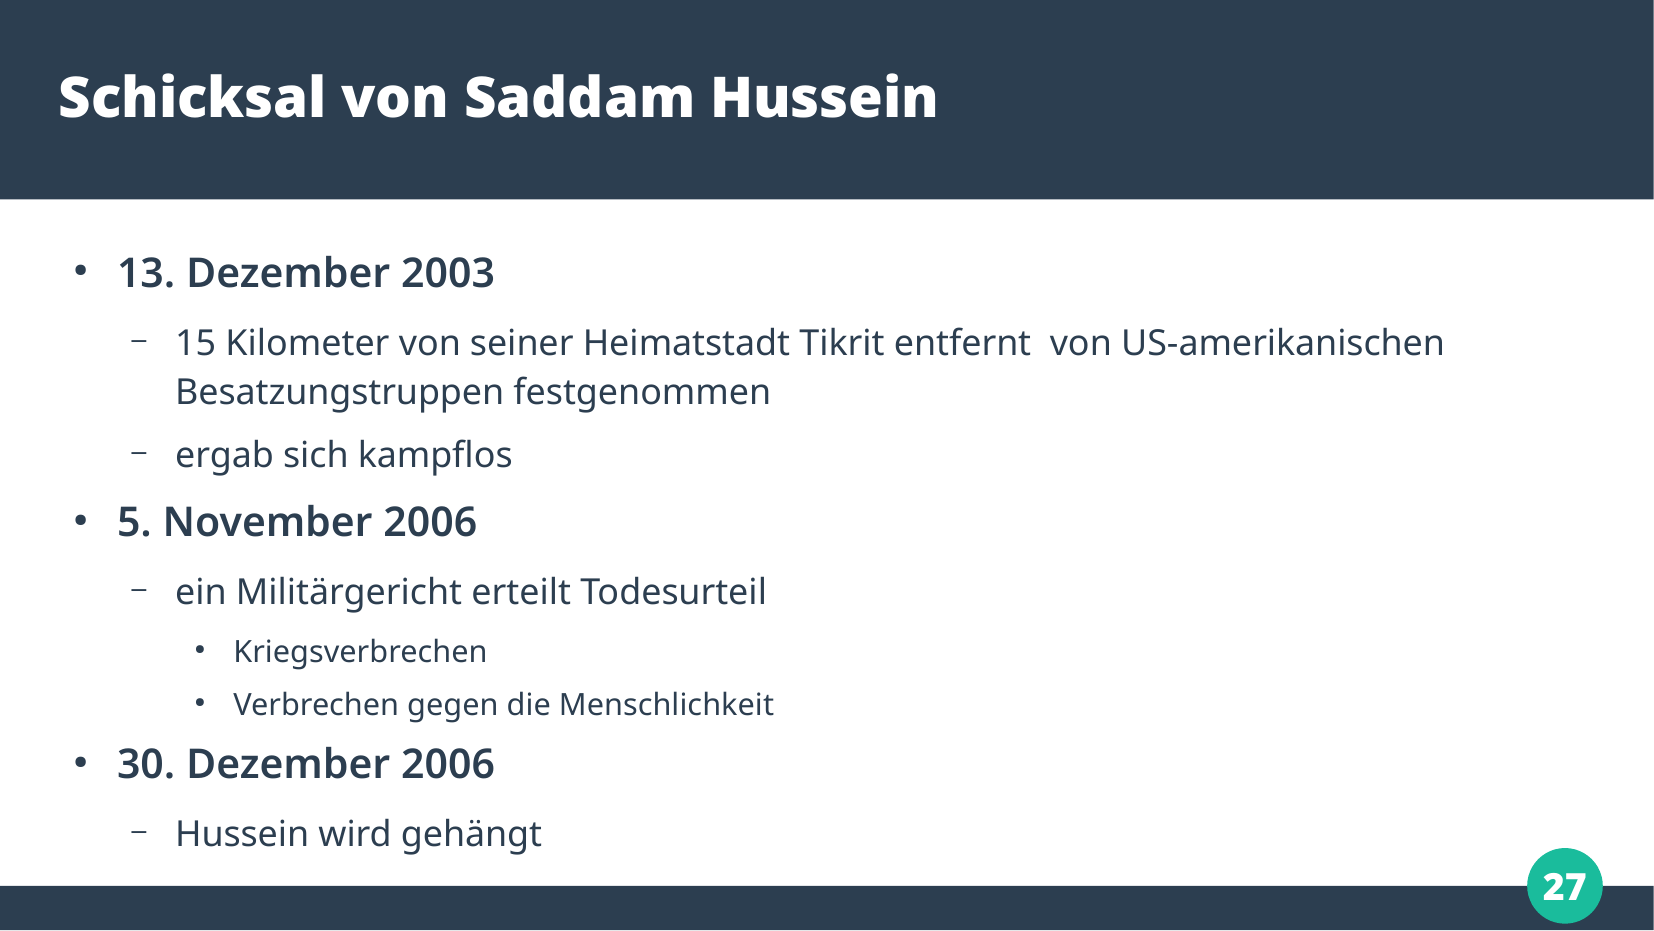

# Schicksal von Saddam Hussein
13. Dezember 2003
15 Kilometer von seiner Heimatstadt Tikrit entfernt von US-amerikanischen Besatzungstruppen festgenommen
ergab sich kampflos
5. November 2006
ein Militärgericht erteilt Todesurteil
Kriegsverbrechen
Verbrechen gegen die Menschlichkeit
30. Dezember 2006
Hussein wird gehängt